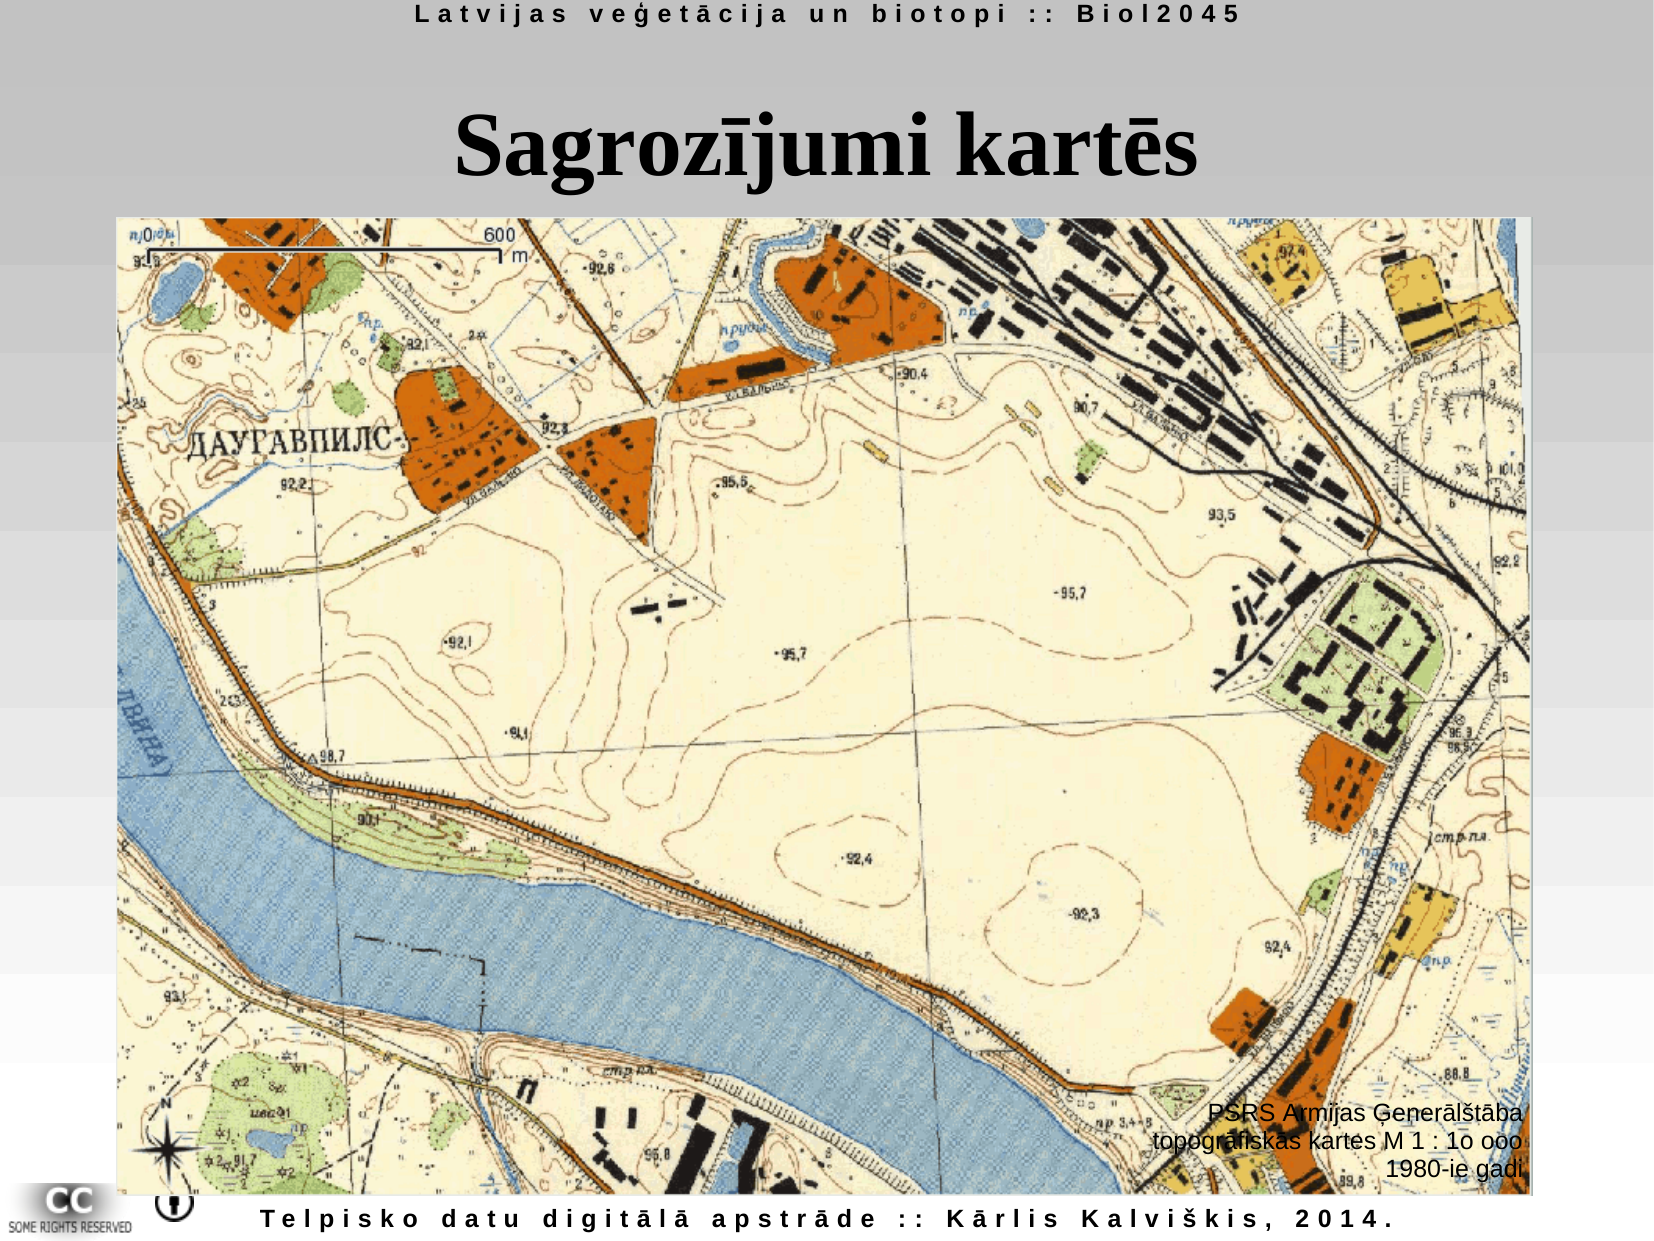

# Sagrozījumi kartēs
PSRS Armijas Ģenerālštāba
topogrāfiskās kartes M 1 : 1o ooo
1980-ie gadi